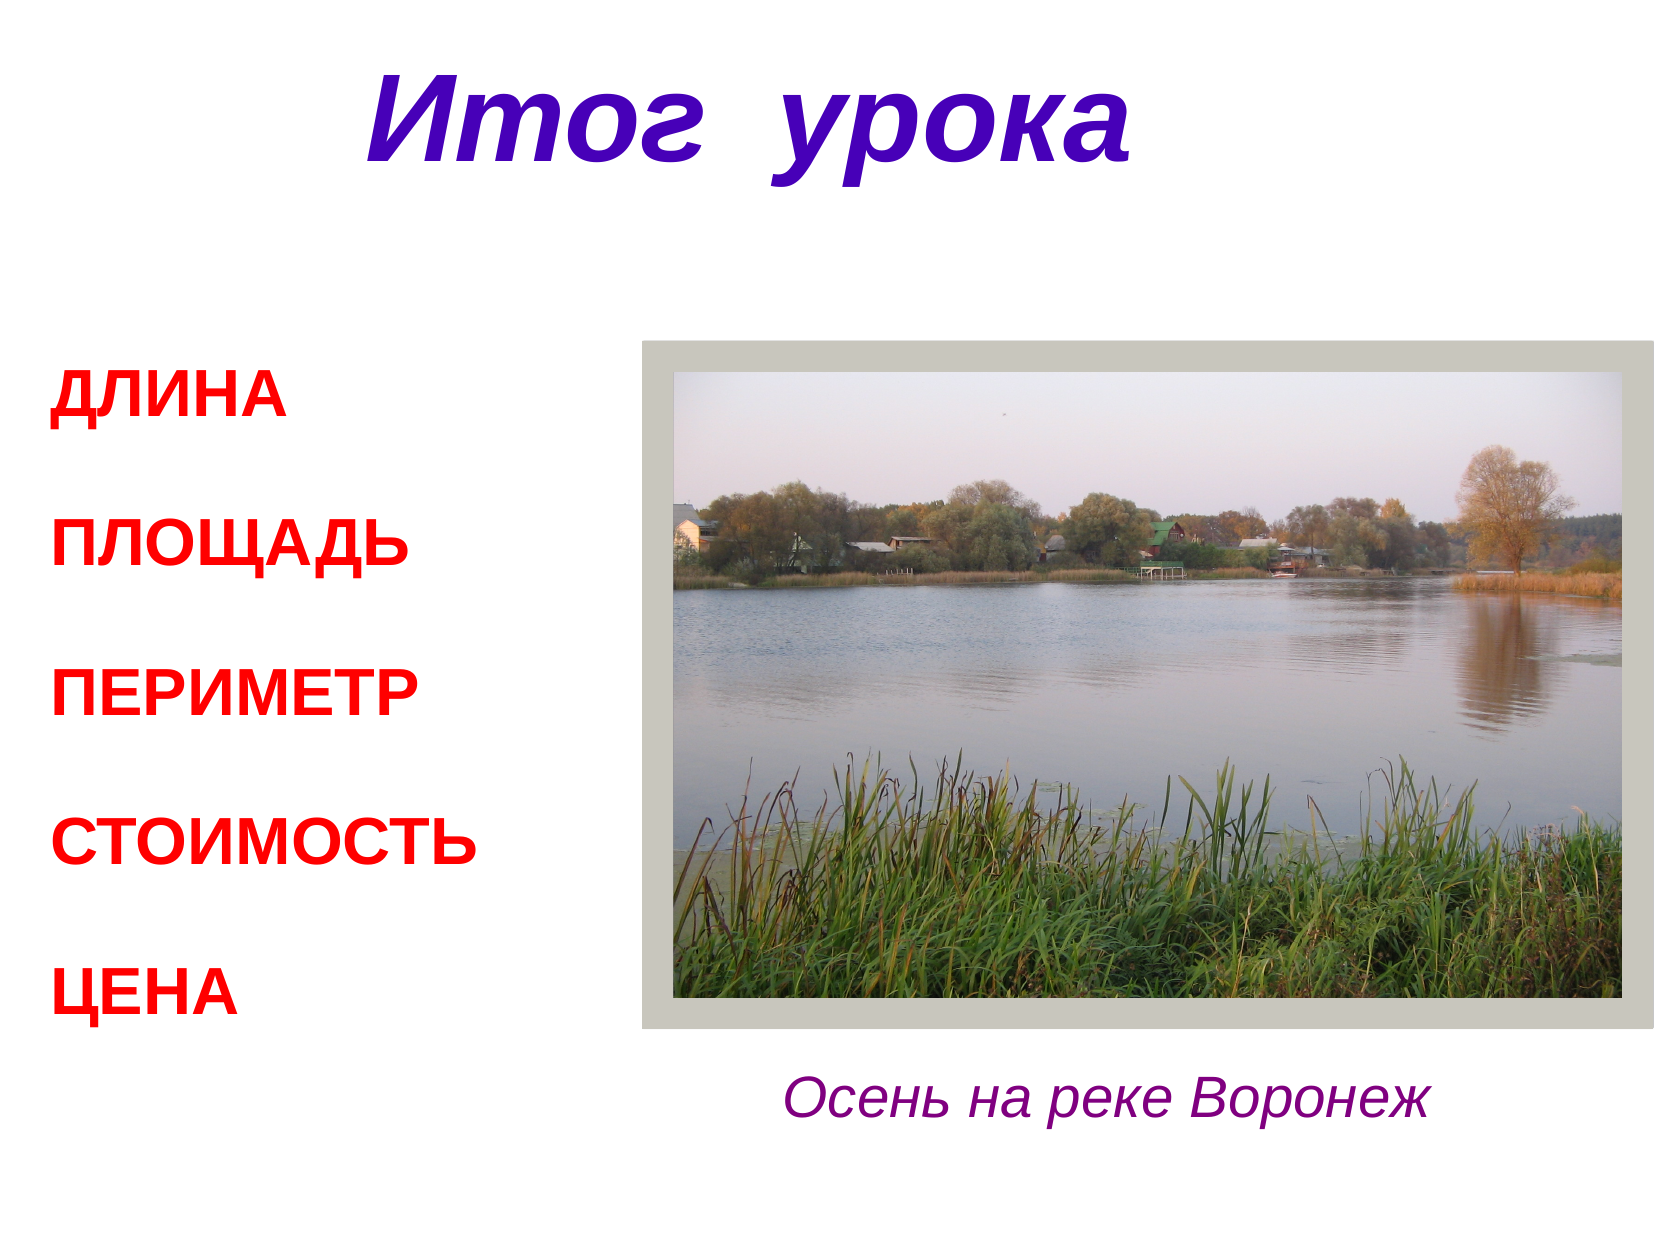

Итог урока
ДЛИНА
ПЛОЩАДЬ
ПЕРИМЕТР
СТОИМОСТЬ
ЦЕНА
Осень на реке Воронеж